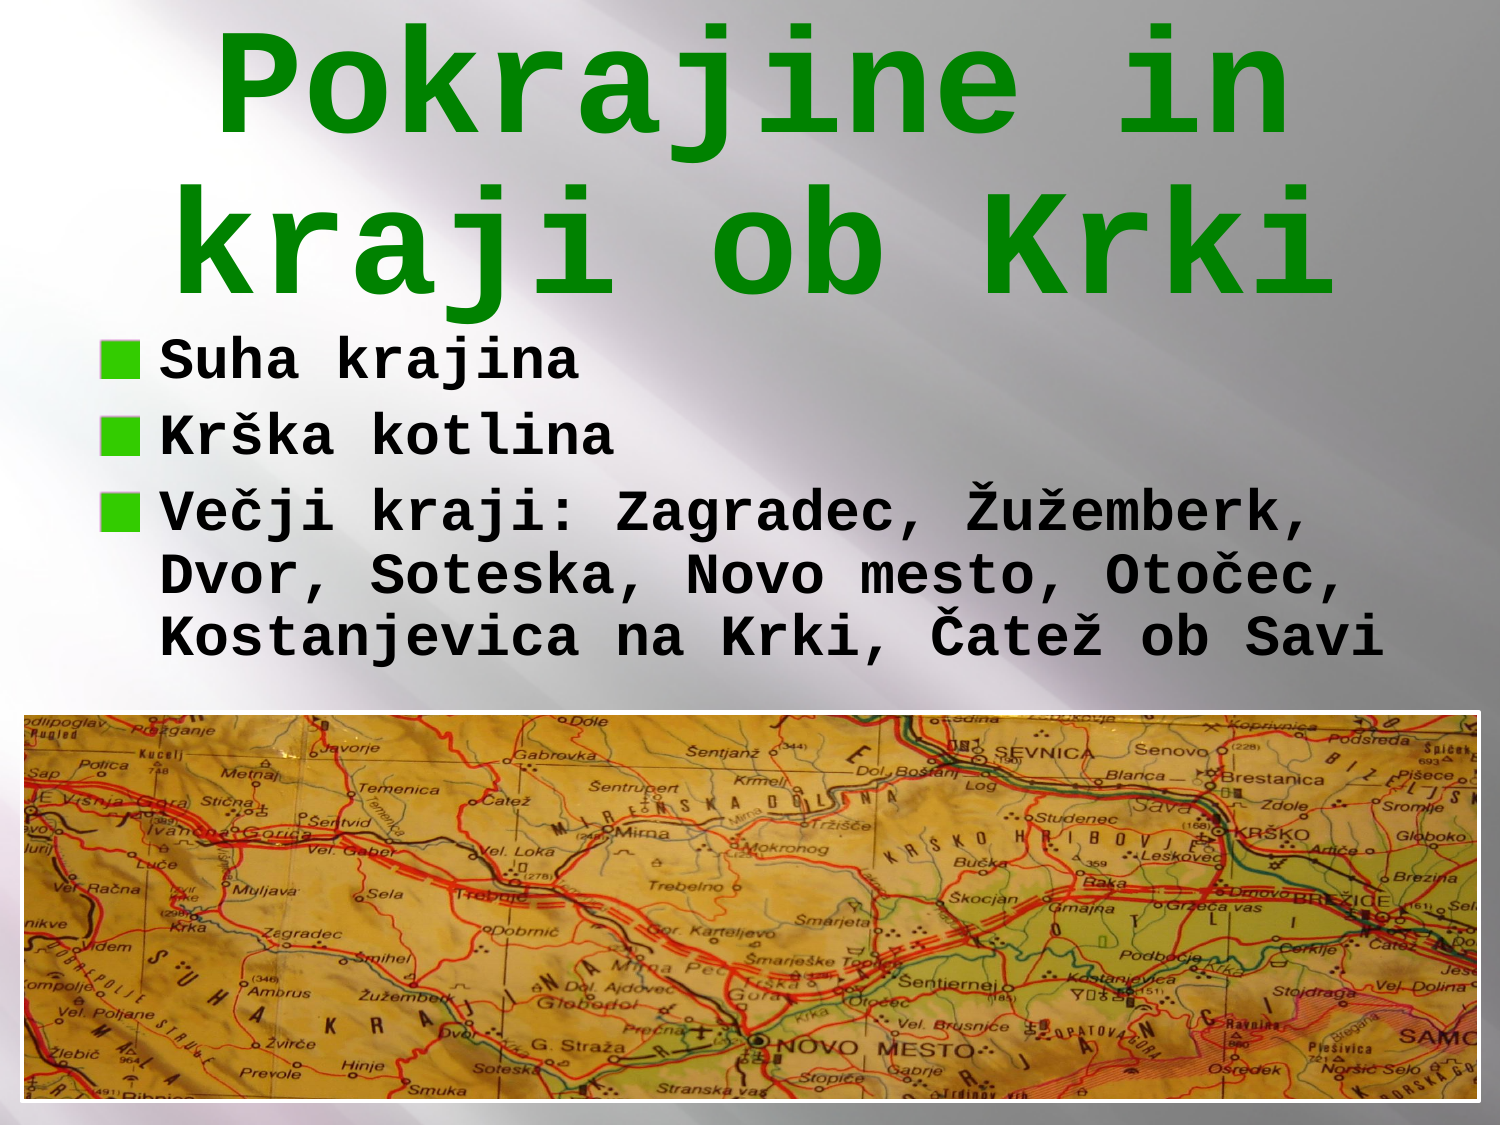

# Pokrajine in kraji ob Krki
Suha krajina
Krška kotlina
Večji kraji: Zagradec, Žužemberk, Dvor, Soteska, Novo mesto, Otočec, Kostanjevica na Krki, Čatež ob Savi